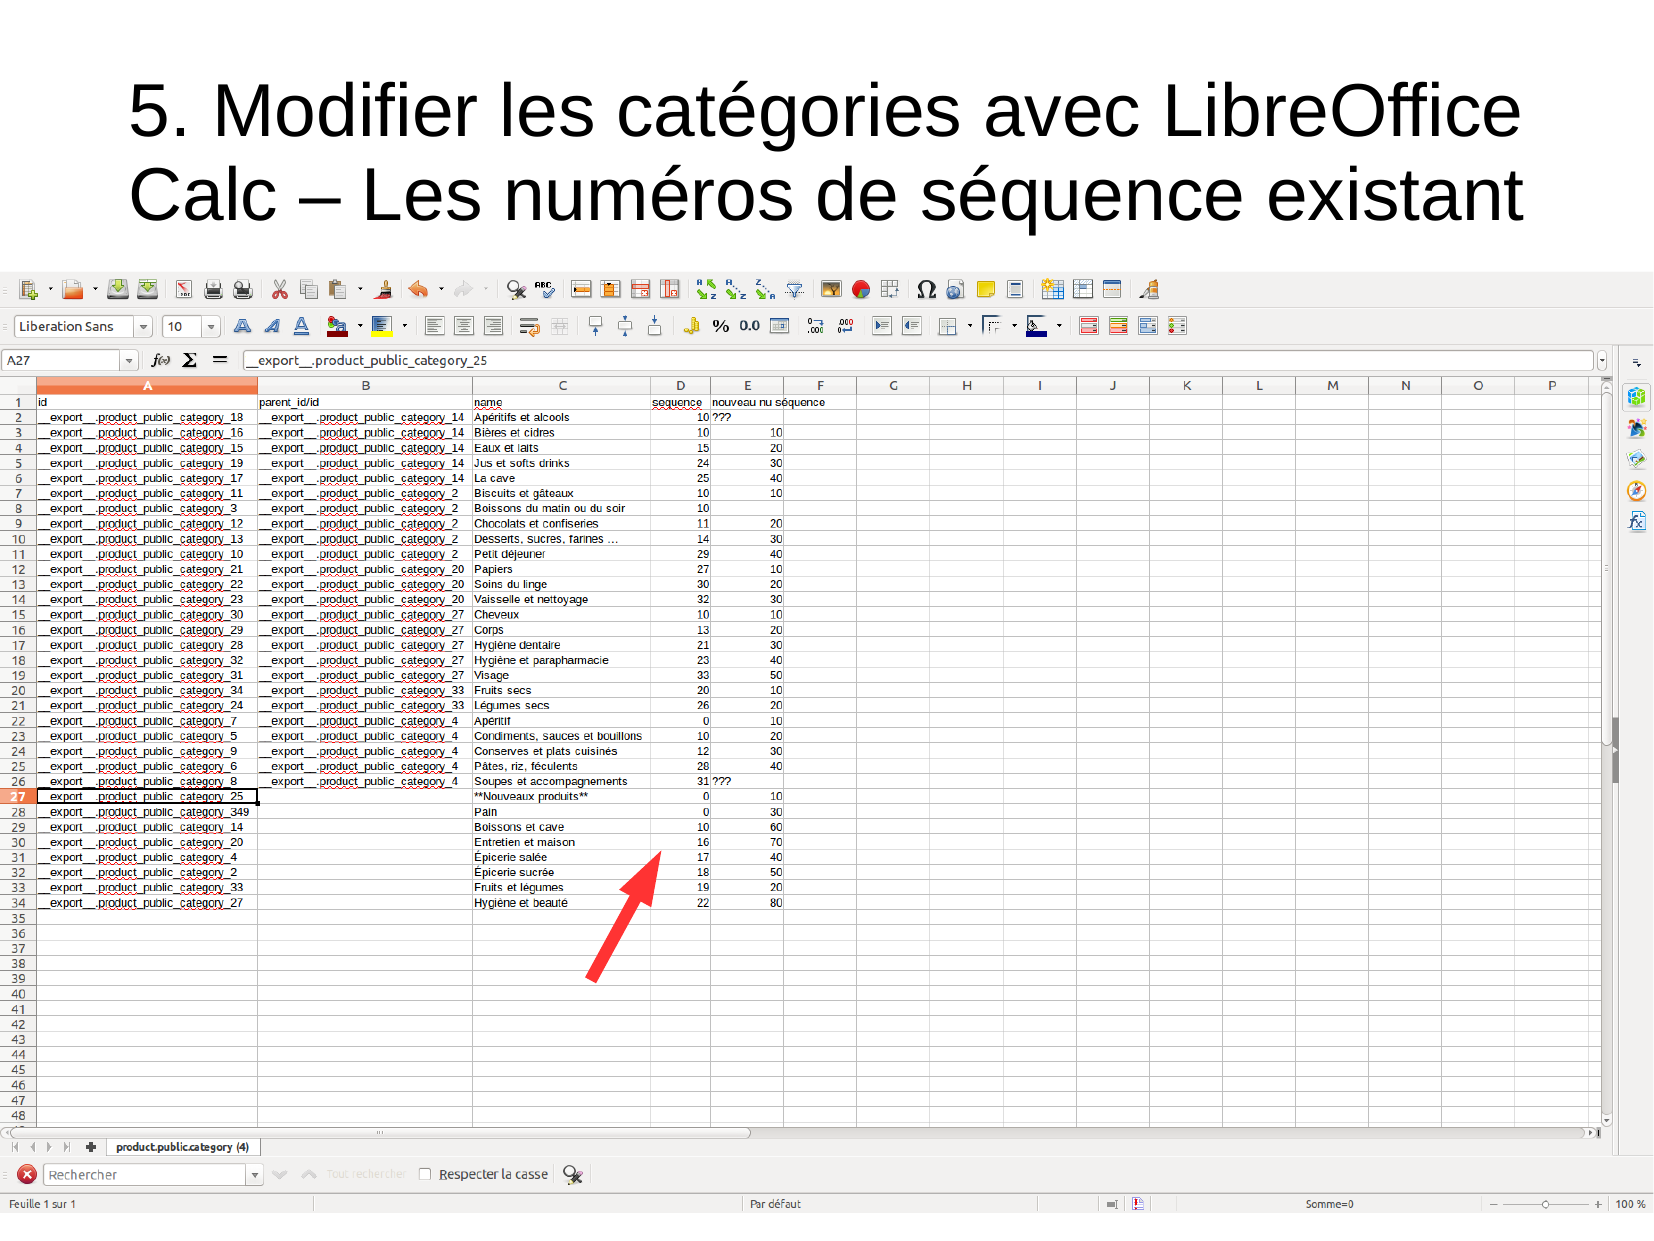

# 5. Modifier les catégories avec LibreOffice Calc – Les numéros de séquence existant